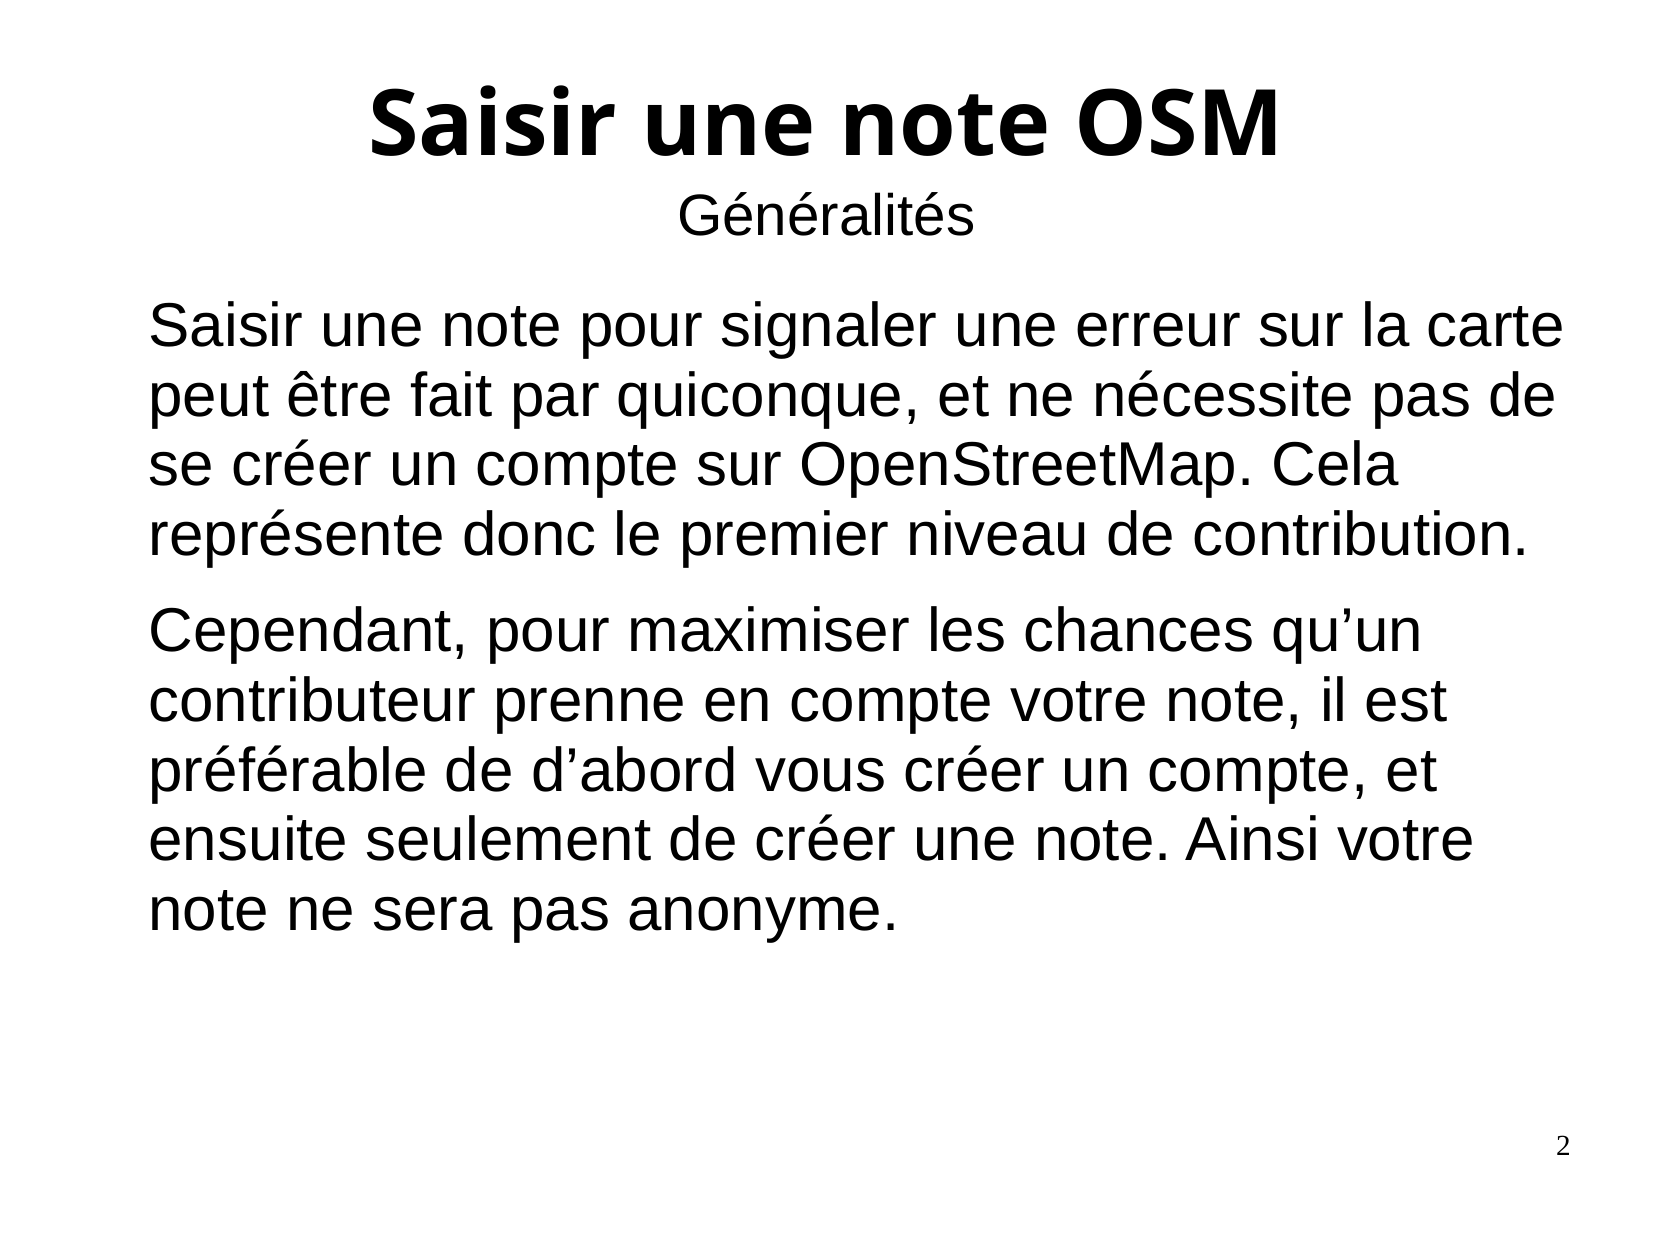

# Saisir une note OSM Généralités
Saisir une note pour signaler une erreur sur la carte peut être fait par quiconque, et ne nécessite pas de se créer un compte sur OpenStreetMap. Cela représente donc le premier niveau de contribution.
Cependant, pour maximiser les chances qu’un contributeur prenne en compte votre note, il est préférable de d’abord vous créer un compte, et ensuite seulement de créer une note. Ainsi votre note ne sera pas anonyme.
2